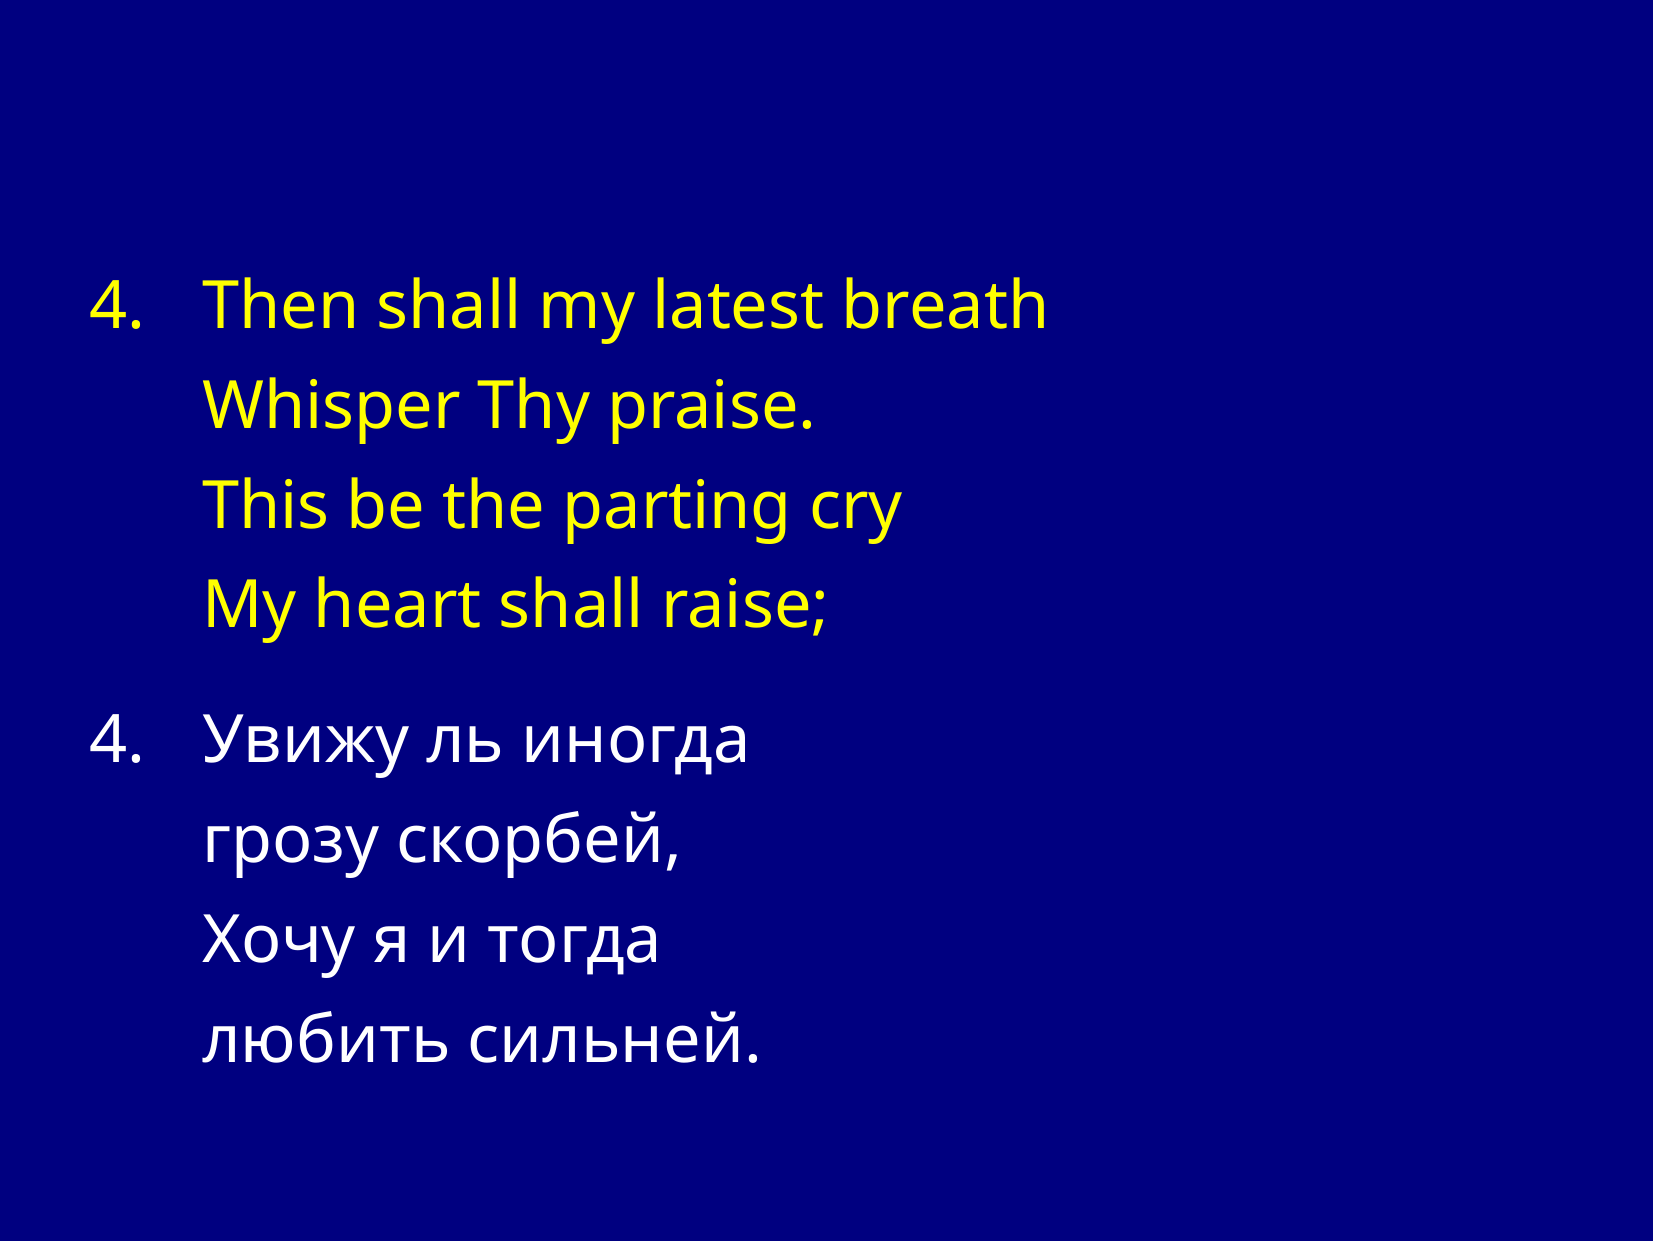

4.	Then shall my latest breath
	Whisper Thy praise.
	This be the parting cry
	My heart shall raise;
4.	Увижу ль иногда
	грозу скорбей,
	Хочу я и тогда
	любить сильней.